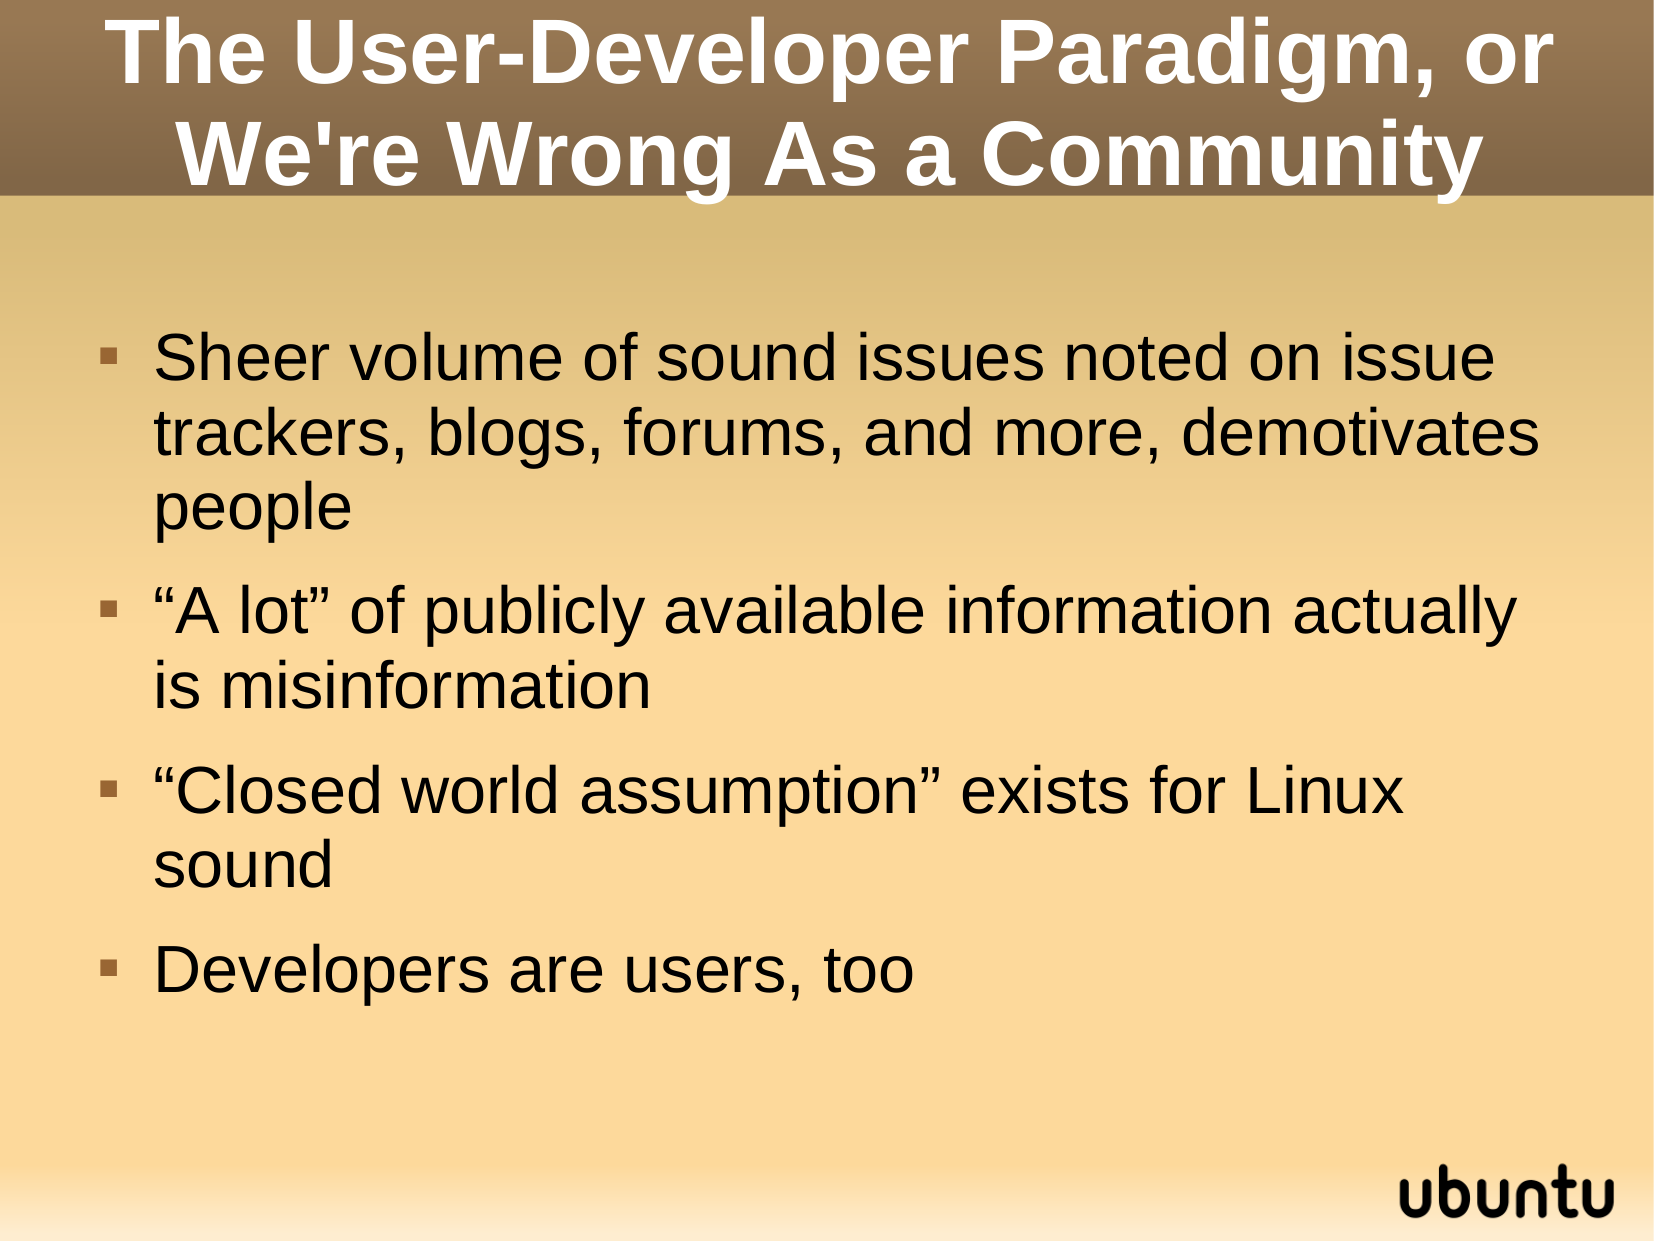

# The User-Developer Paradigm, or We're Wrong As a Community
Sheer volume of sound issues noted on issue trackers, blogs, forums, and more, demotivates people
“A lot” of publicly available information actually is misinformation
“Closed world assumption” exists for Linux sound
Developers are users, too